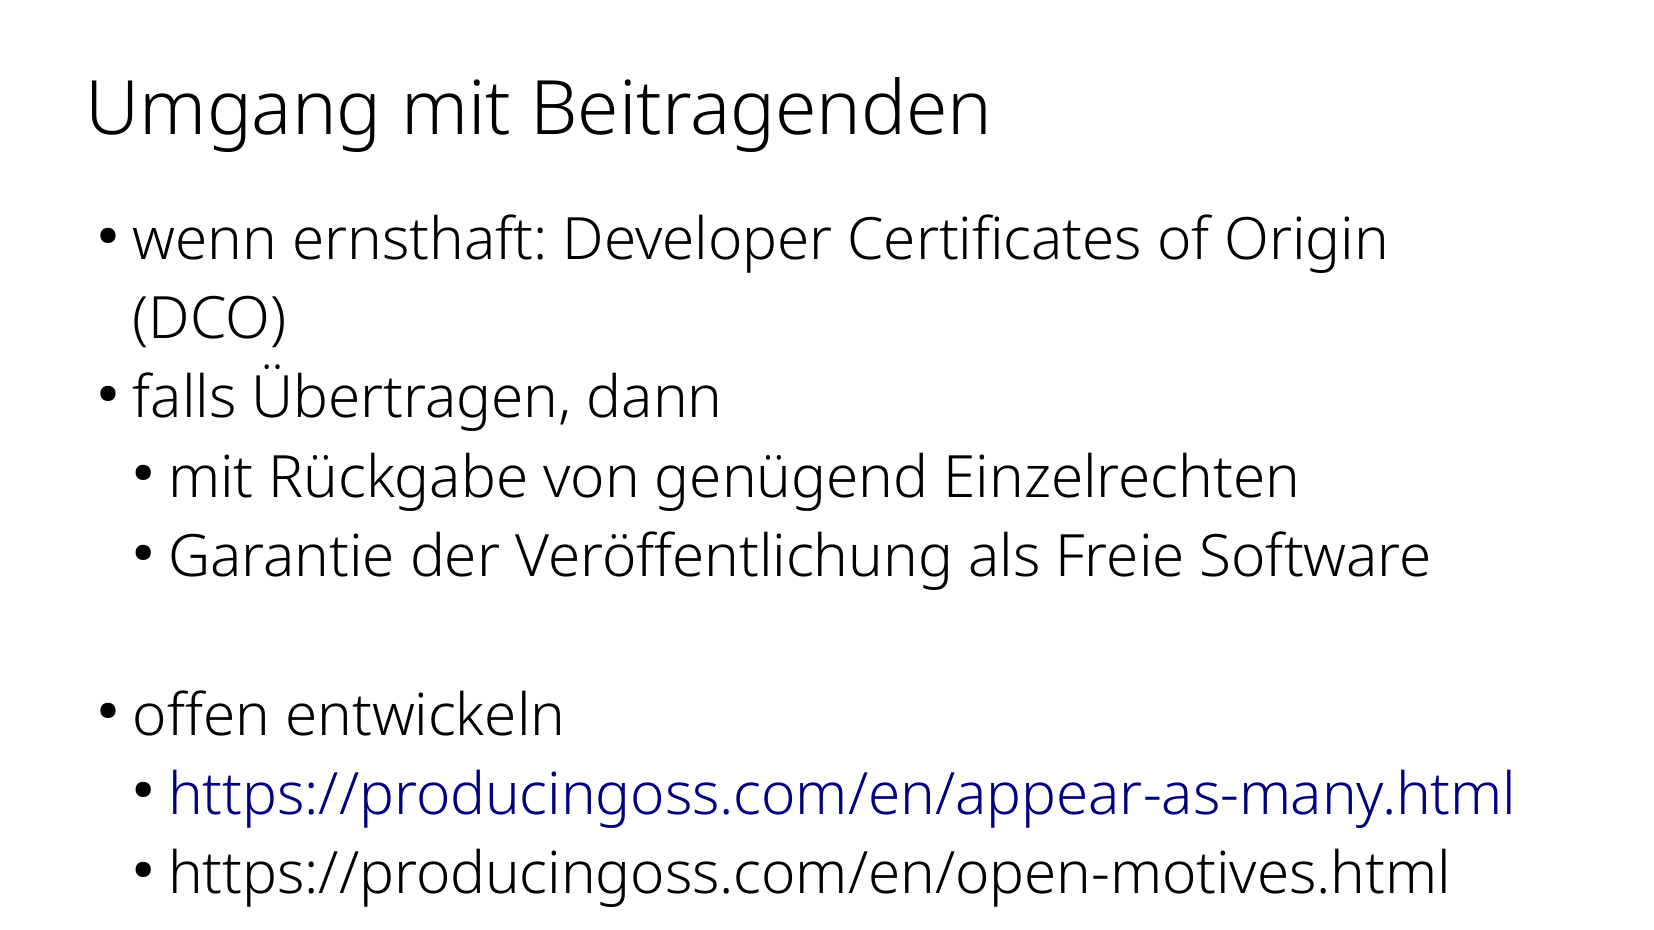

Umgang mit Beitragenden
wenn ernsthaft: Developer Certificates of Origin (DCO)
falls Übertragen, dann
mit Rückgabe von genügend Einzelrechten
Garantie der Veröffentlichung als Freie Software
offen entwickeln
https://producingoss.com/en/appear-as-many.html
https://producingoss.com/en/open-motives.html